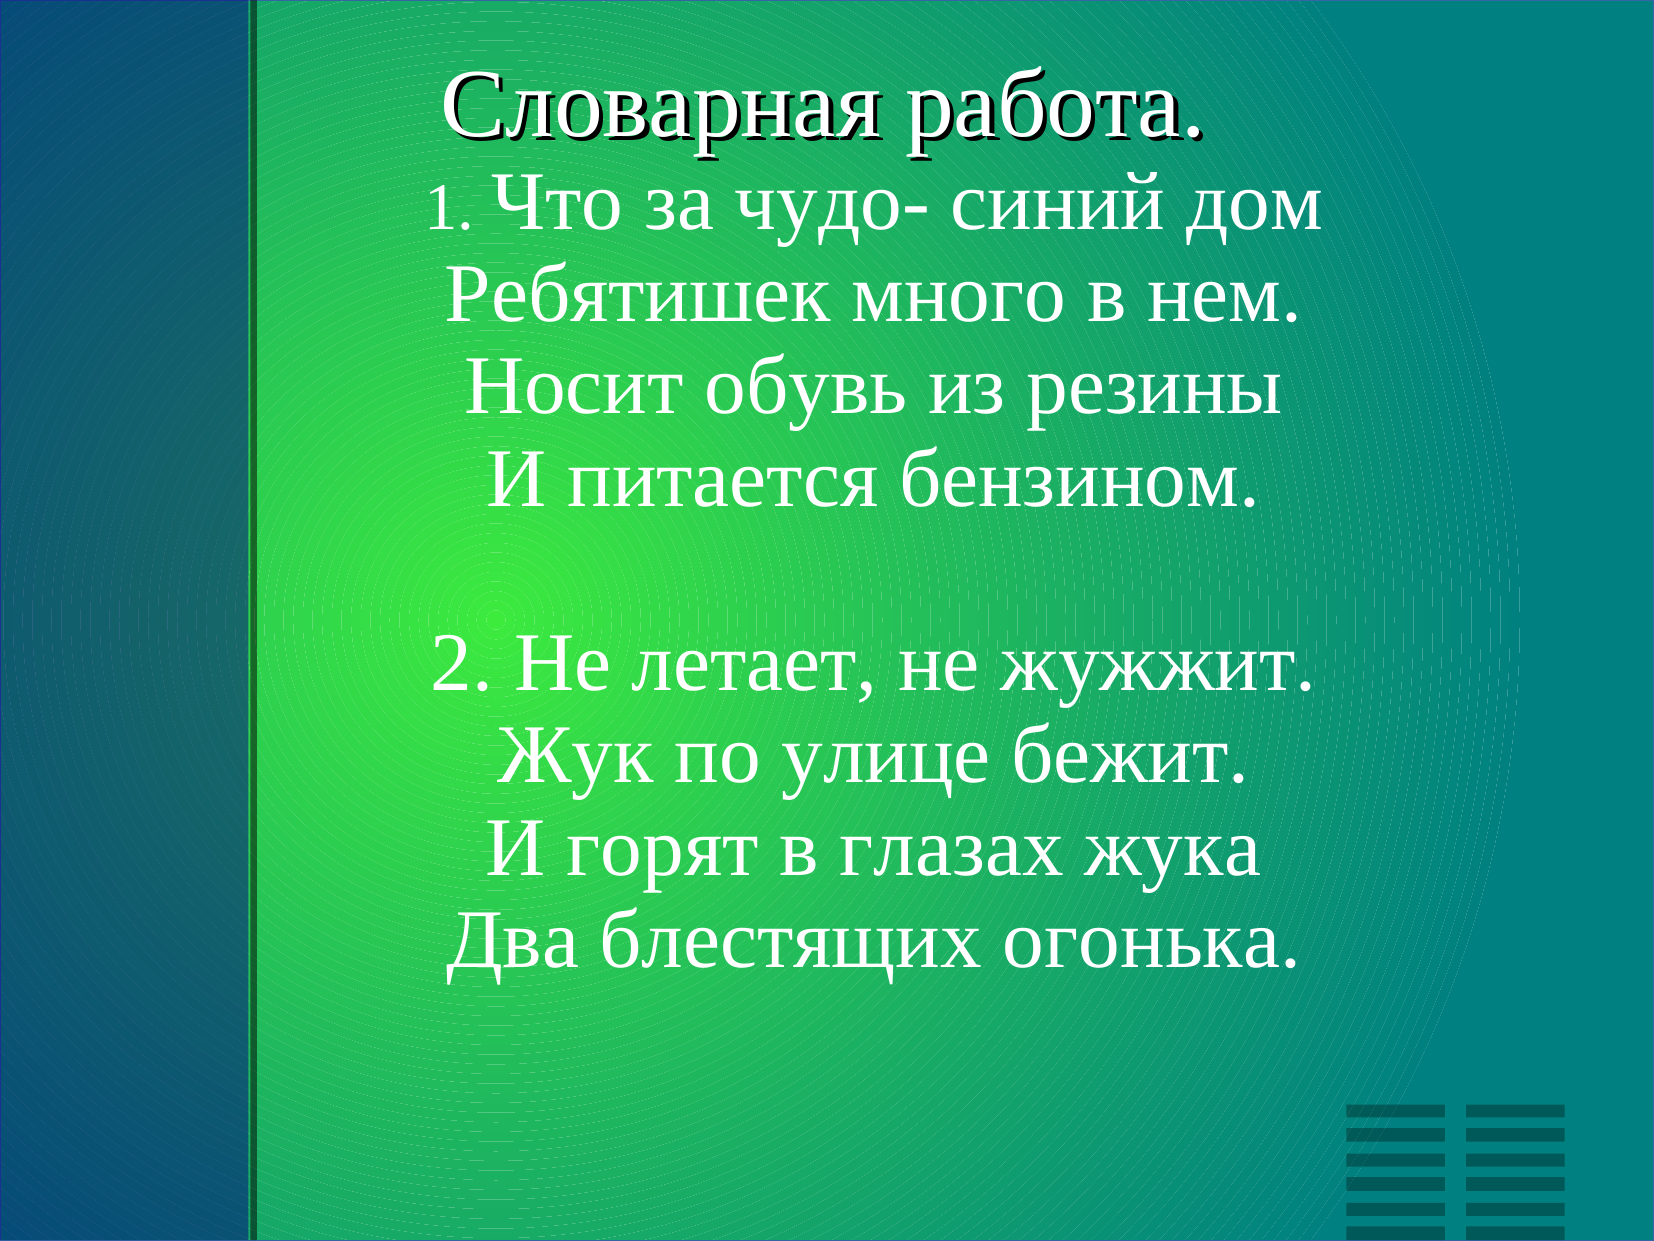

# Словарная работа.
1. Что за чудо- синий дом
Ребятишек много в нем.
Носит обувь из резины
И питается бензином.
2. Не летает, не жужжит.
Жук по улице бежит.
И горят в глазах жука
Два блестящих огонька.